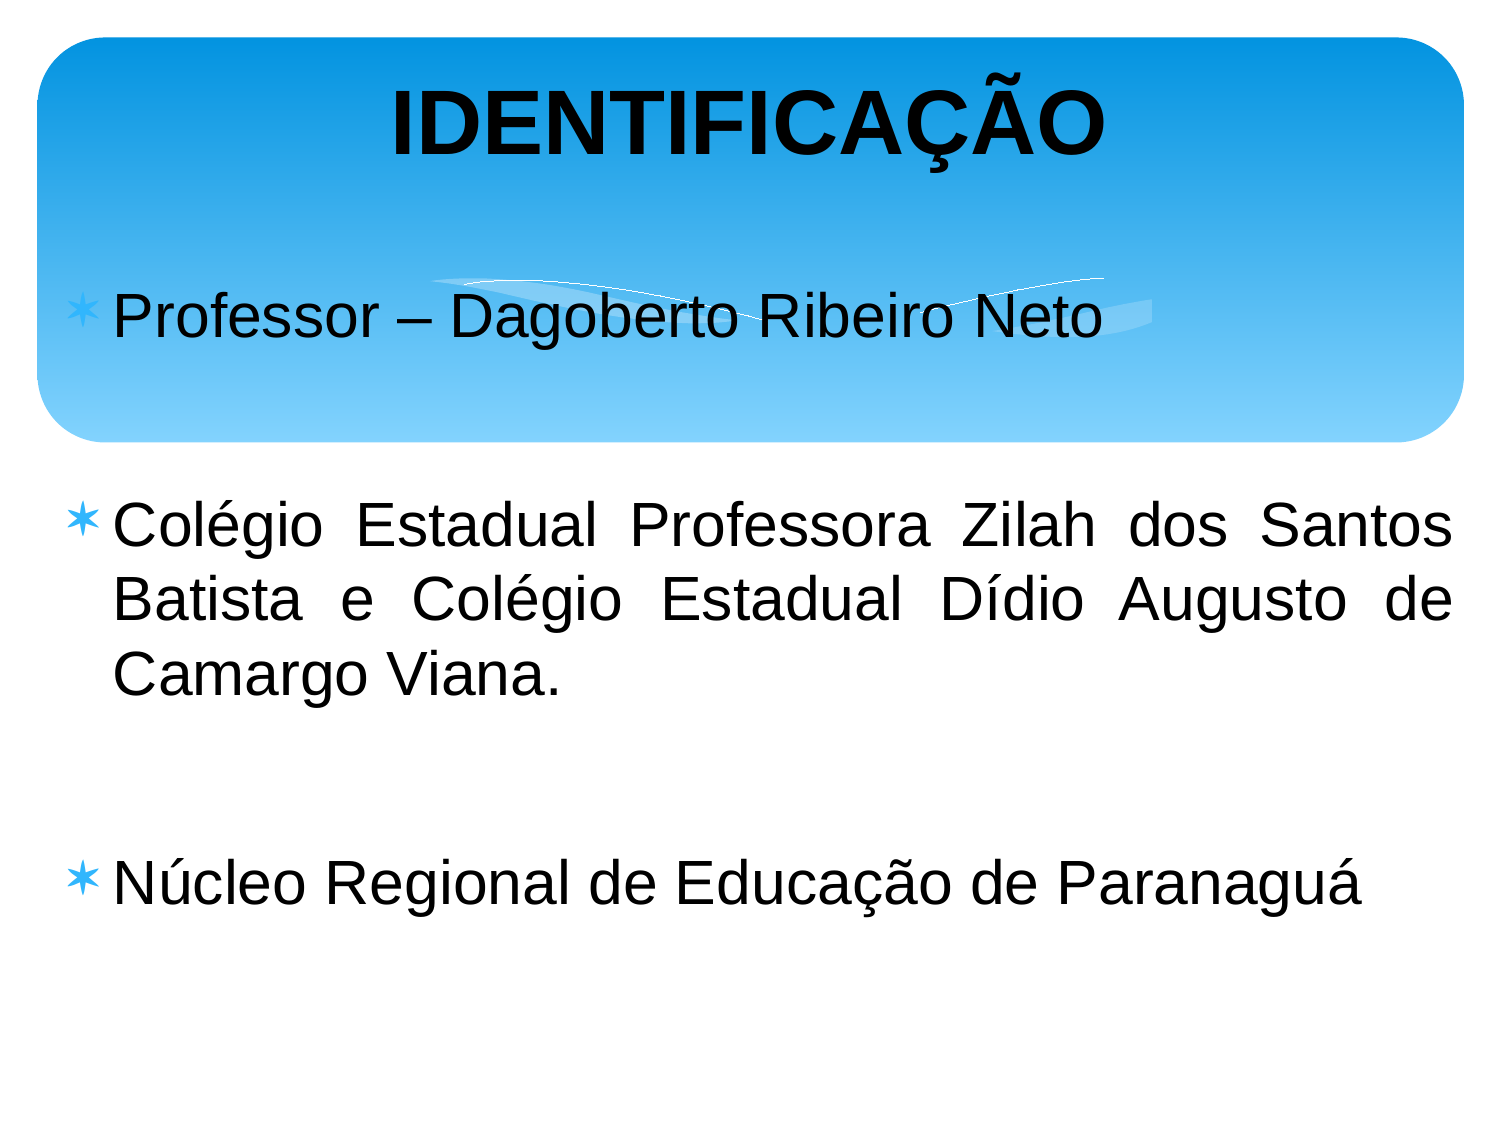

IDENTIFICAÇÃO
# Professor – Dagoberto Ribeiro Neto
Colégio Estadual Professora Zilah dos Santos Batista e Colégio Estadual Dídio Augusto de Camargo Viana.
Núcleo Regional de Educação de Paranaguá